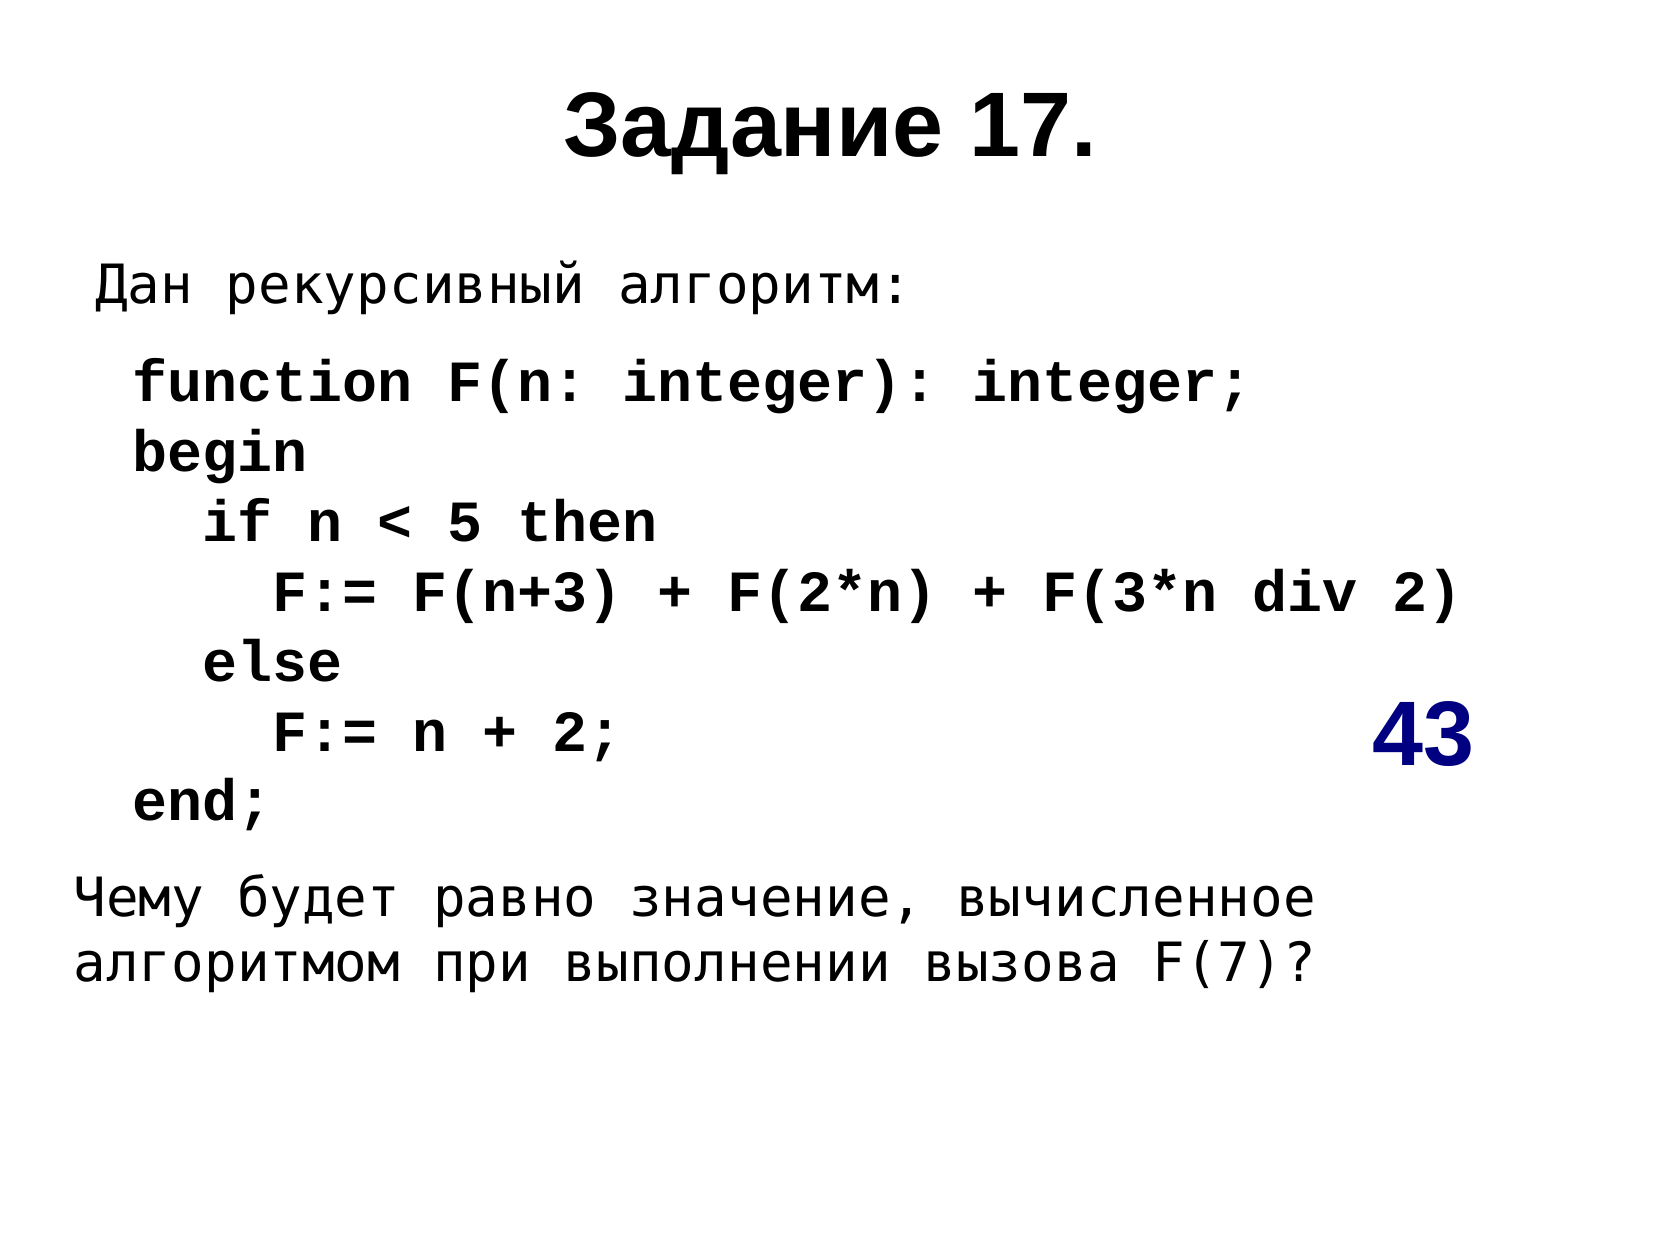

# Задание 17.
Дан рекурсивный алгоритм:
function F(n: integer): integer;
begin
 if n < 5 then
 F:= F(n+3) + F(2*n) + F(3*n div 2)
 else
 F:= n + 2;
end;
Чему будет равно значение, вычисленное алгоритмом при выполнении вызова F(7)?
43